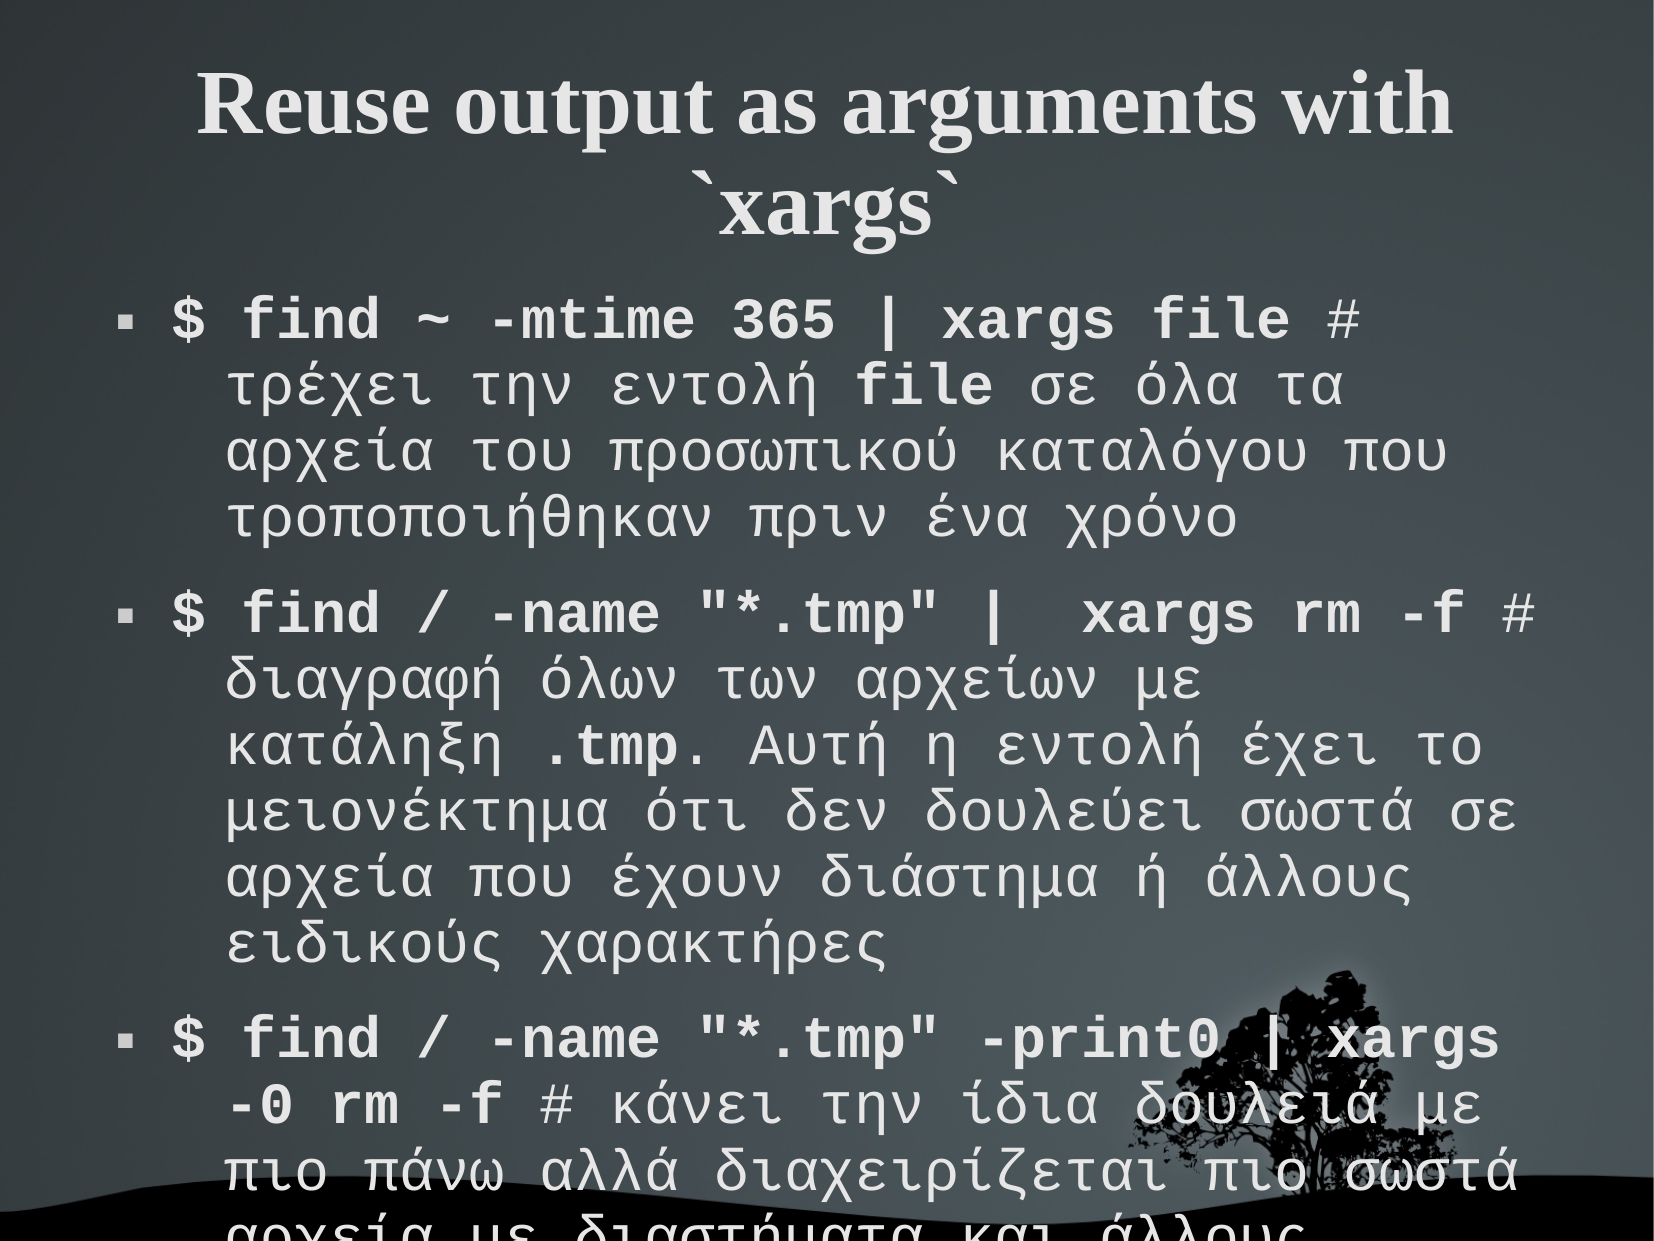

Reuse output as arguments with `xargs`
# $ find ~ -mtime 365 | xargs file # τρέχει την εντολή file σε όλα τα αρχεία του προσωπικού καταλόγου που τροποποιήθηκαν πριν ένα χρόνο
$ find / -name "*.tmp" | xargs rm -f # διαγραφή όλων των αρχείων με κατάληξη .tmp. Αυτή η εντολή έχει το μειονέκτημα ότι δεν δουλεύει σωστά σε αρχεία που έχουν διάστημα ή άλλους ειδικούς χαρακτήρες
$ find / -name "*.tmp" -print0 | xargs -0 rm -f # κάνει την ίδια δουλειά με πιο πάνω αλλά διαχειρίζεται πιο σωστά αρχεία με διαστήματα και άλλους ειδικούς χαρακτήρες